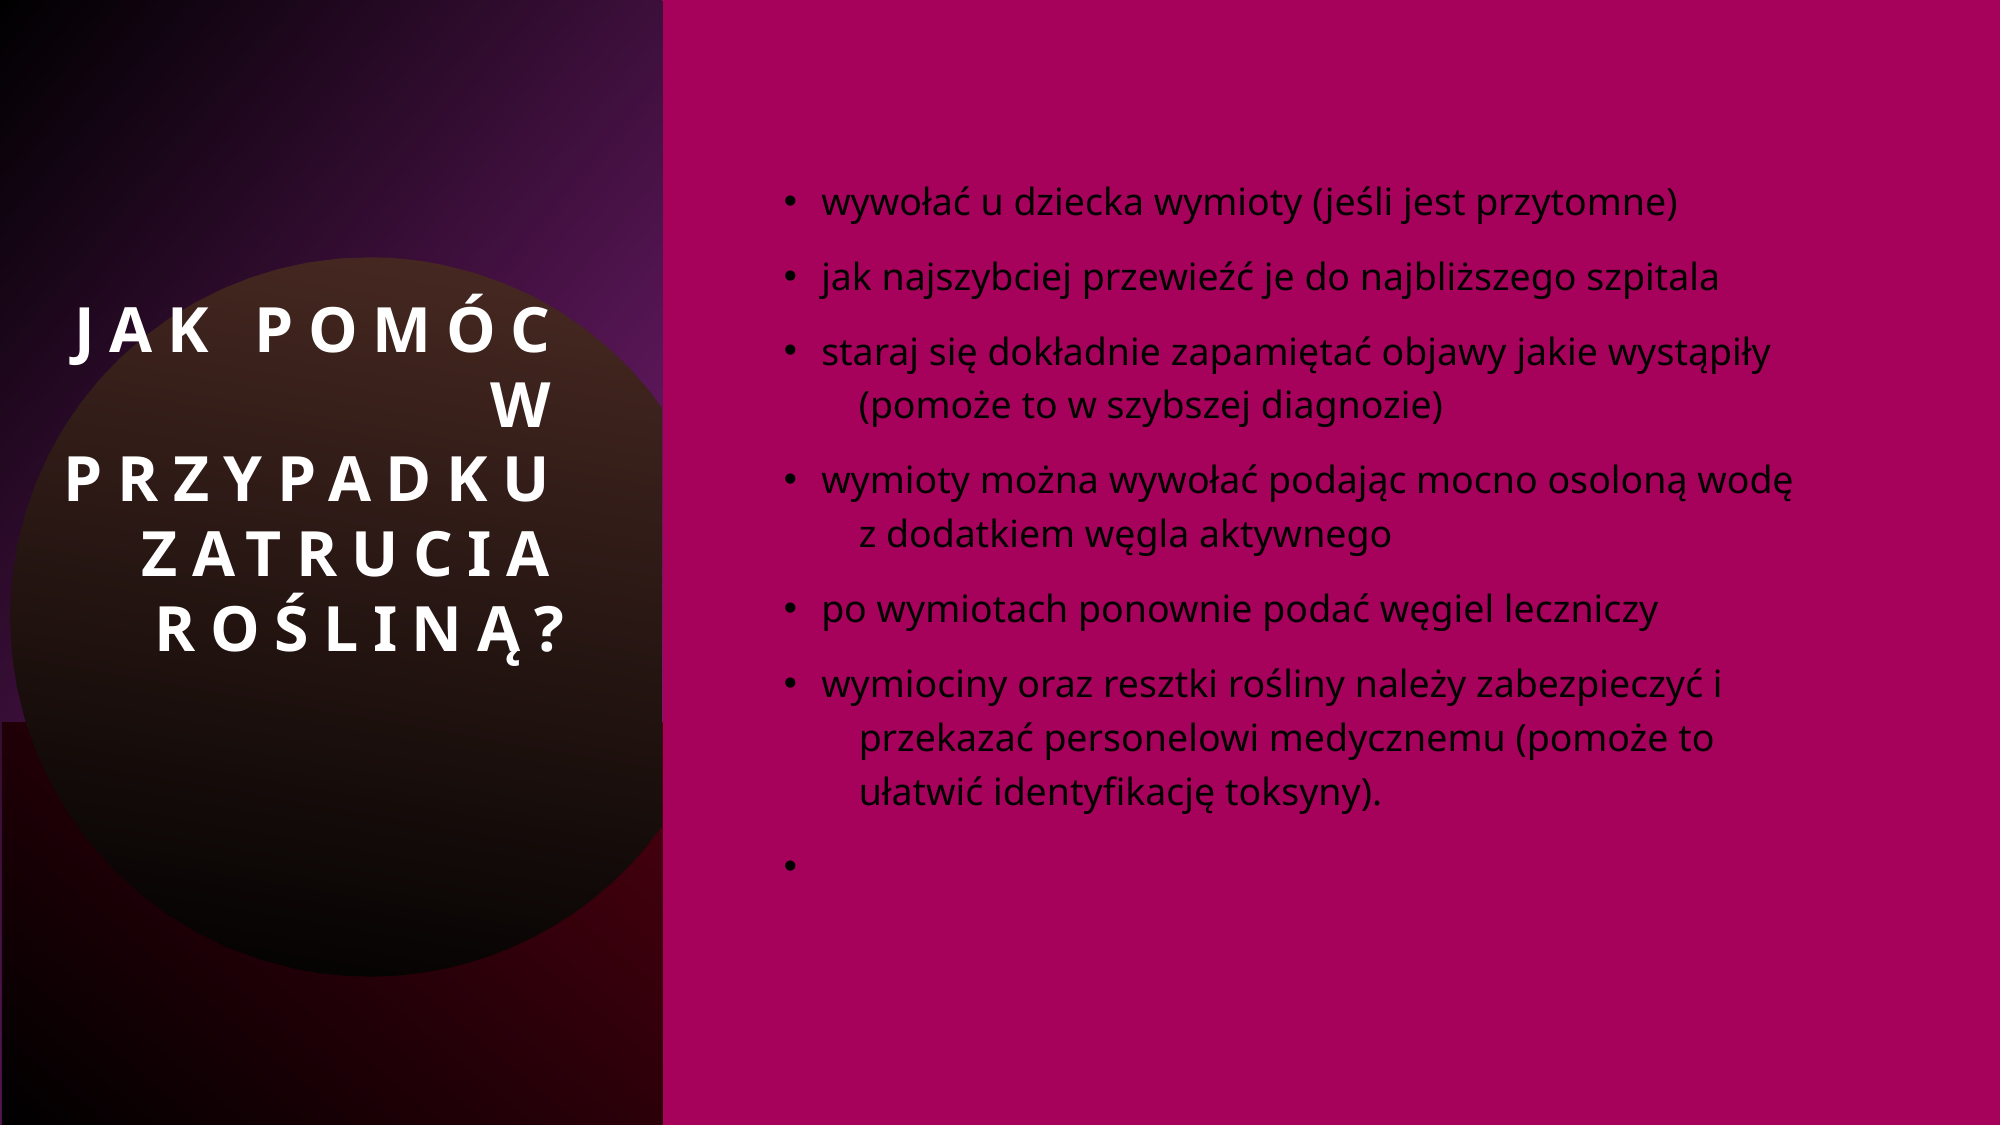

# Jak pomóc w przypadku zatrucia rośliną?
wywołać u dziecka wymioty (jeśli jest przytomne)
jak najszybciej przewieźć je do najbliższego szpitala
staraj się dokładnie zapamiętać objawy jakie wystąpiły (pomoże to w szybszej diagnozie)
wymioty można wywołać podając mocno osoloną wodę z dodatkiem węgla aktywnego
po wymiotach ponownie podać węgiel leczniczy
wymiociny oraz resztki rośliny należy zabezpieczyć i przekazać personelowi medycznemu (pomoże to ułatwić identyfikację toksyny).